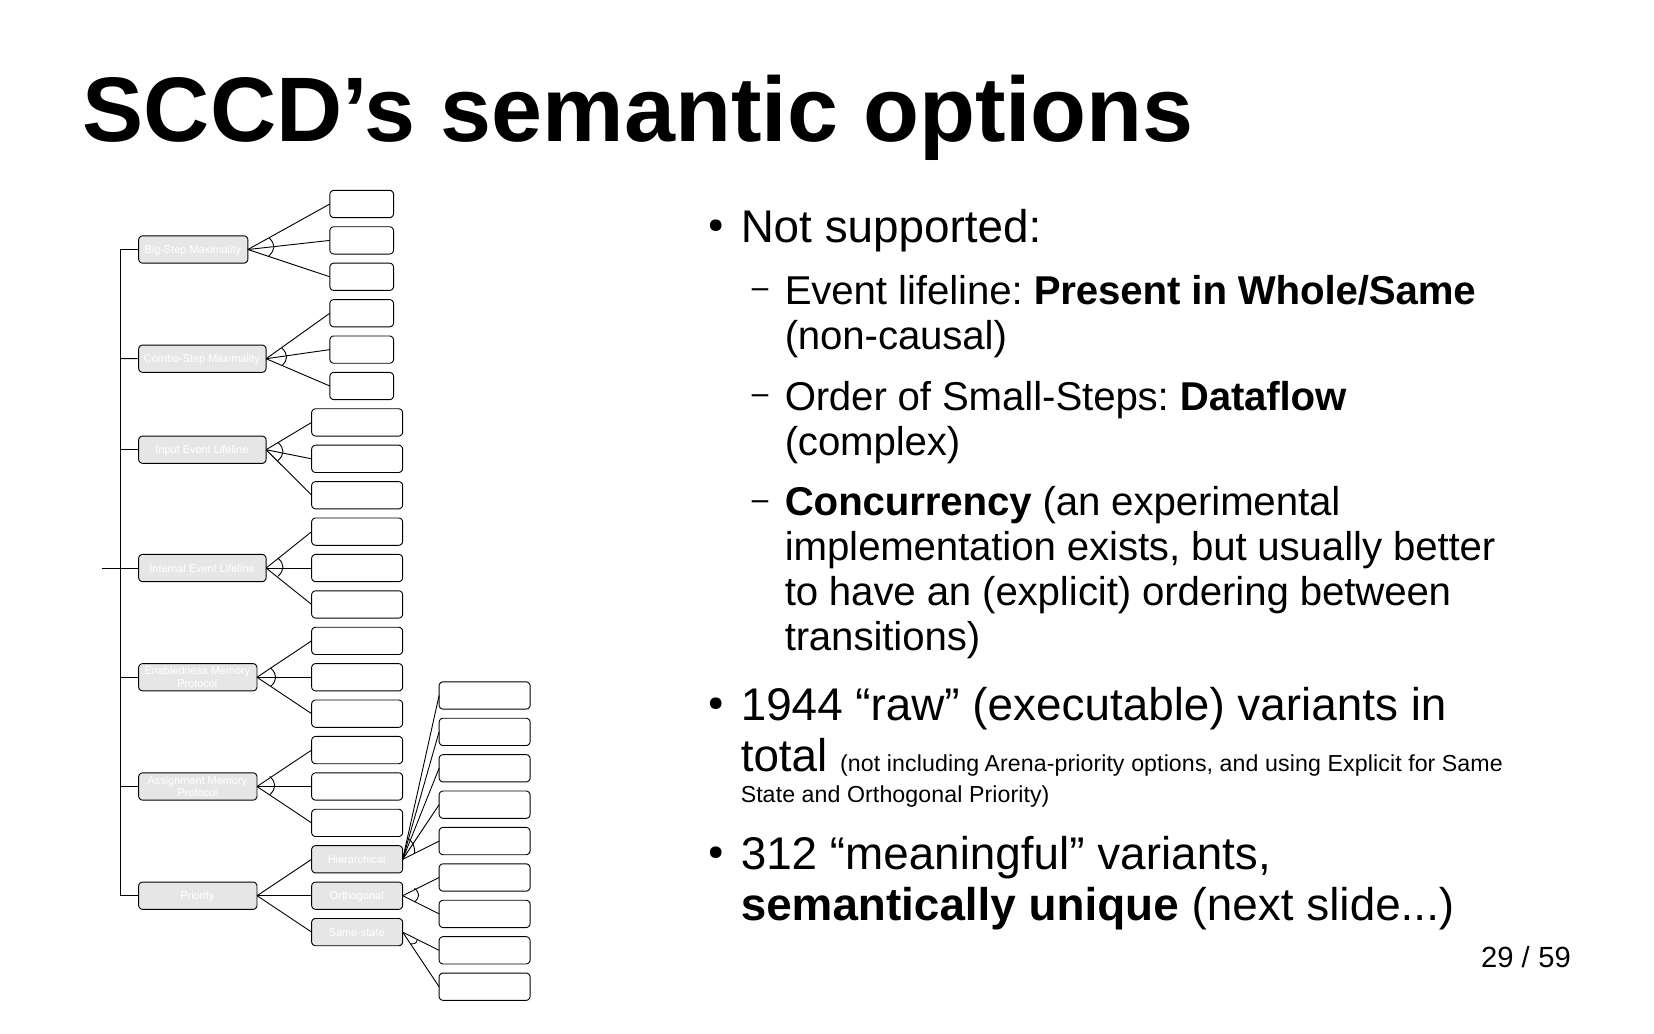

# SCCD’s semantic options
Not supported:
Event lifeline: Present in Whole/Same (non-causal)
Order of Small-Steps: Dataflow (complex)
Concurrency (an experimental implementation exists, but usually better to have an (explicit) ordering between transitions)
1944 “raw” (executable) variants in total (not including Arena-priority options, and using Explicit for Same State and Orthogonal Priority)
312 “meaningful” variants, semantically unique (next slide...)
29